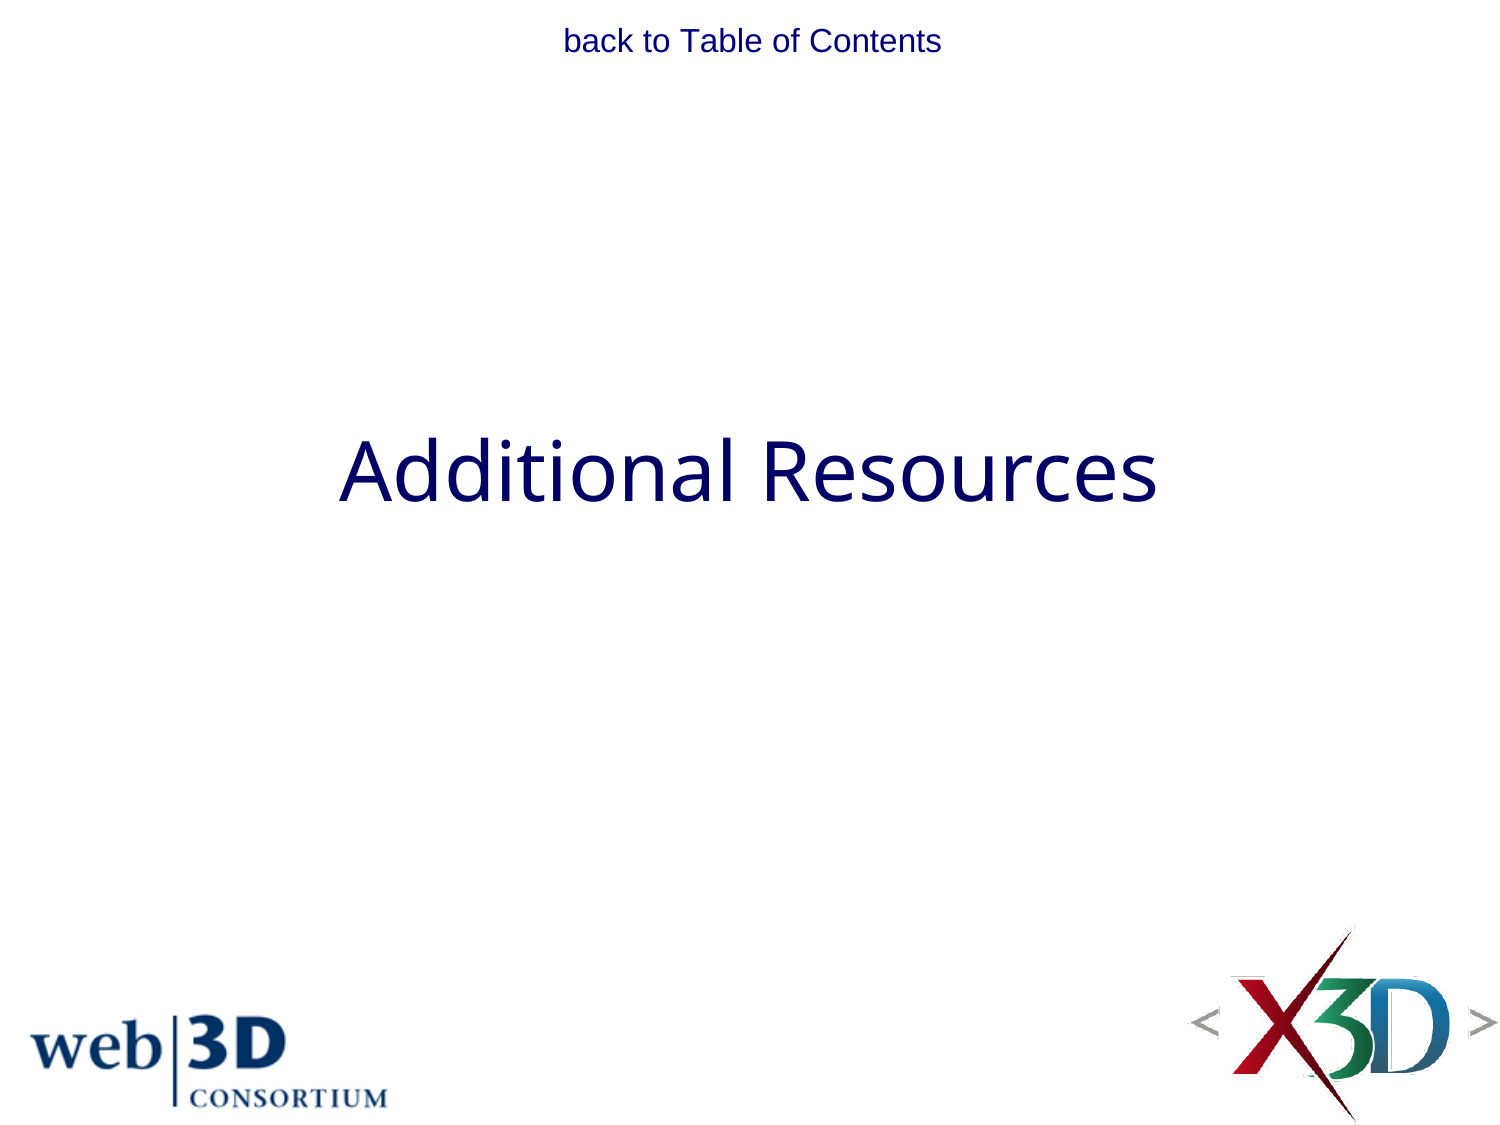

back to Table of Contents
# Additional Resources